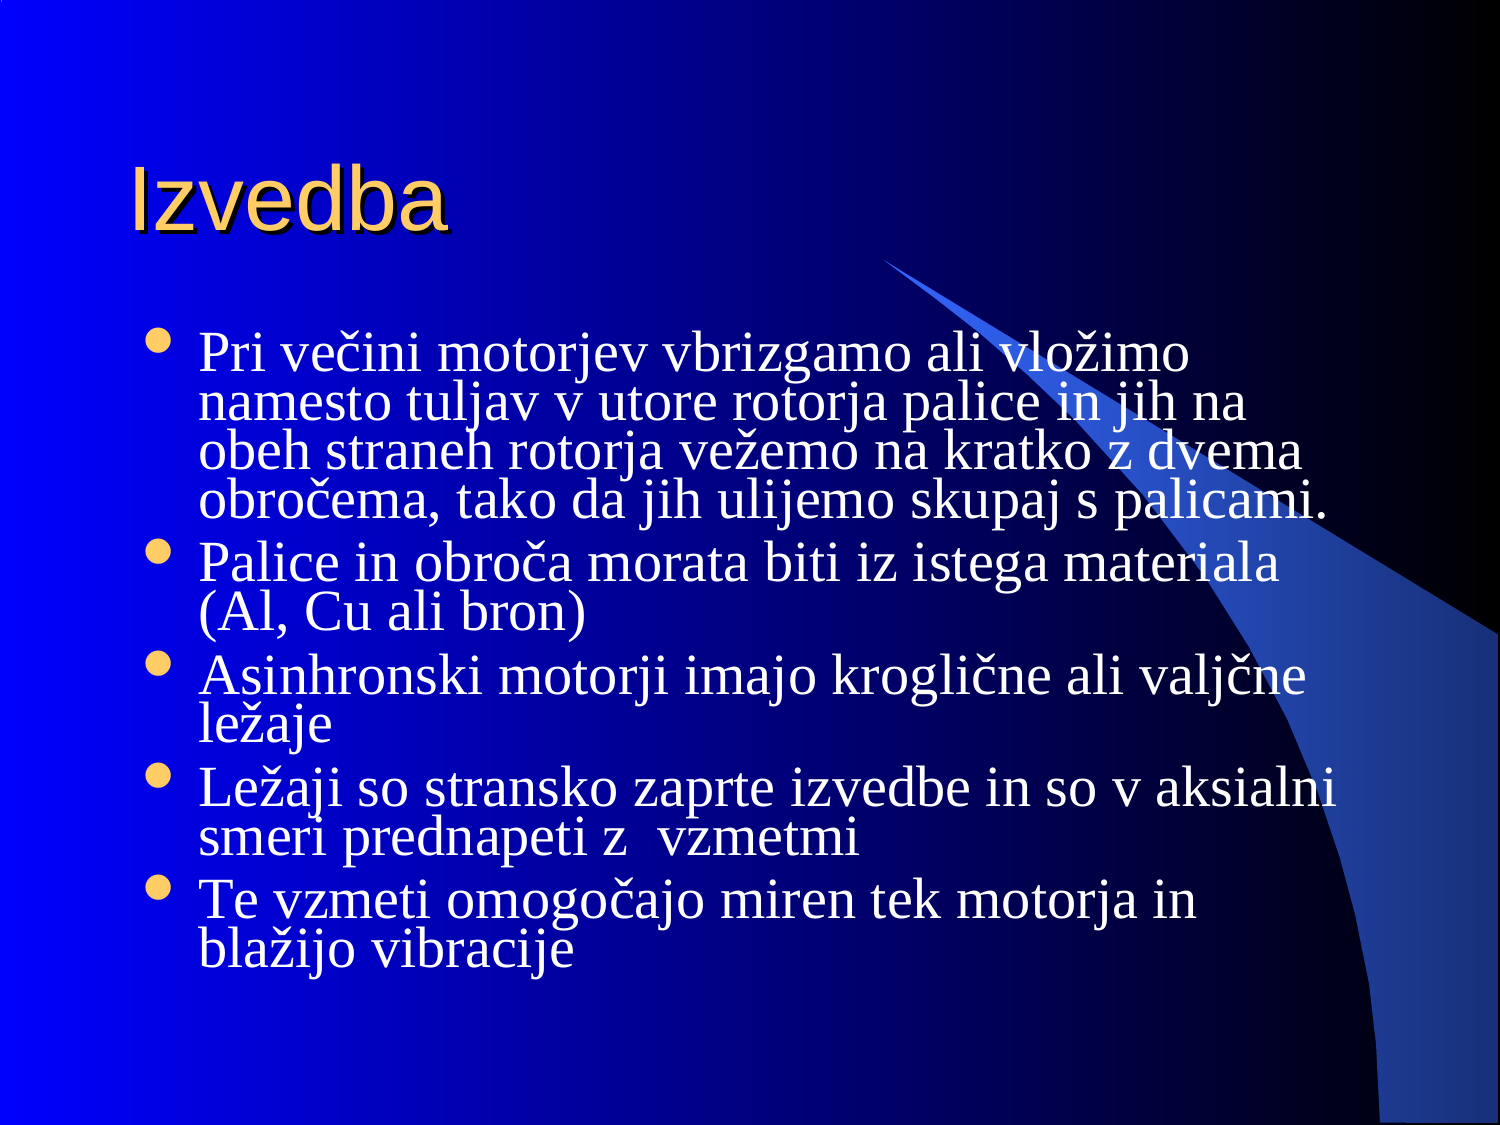

# Izvedba
Pri večini motorjev vbrizgamo ali vložimo namesto tuljav v utore rotorja palice in jih na obeh straneh rotorja vežemo na kratko z dvema obročema, tako da jih ulijemo skupaj s palicami.
Palice in obroča morata biti iz istega materiala (Al, Cu ali bron)
Asinhronski motorji imajo kroglične ali valjčne ležaje
Ležaji so stransko zaprte izvedbe in so v aksialni smeri prednapeti z vzmetmi
Te vzmeti omogočajo miren tek motorja in blažijo vibracije